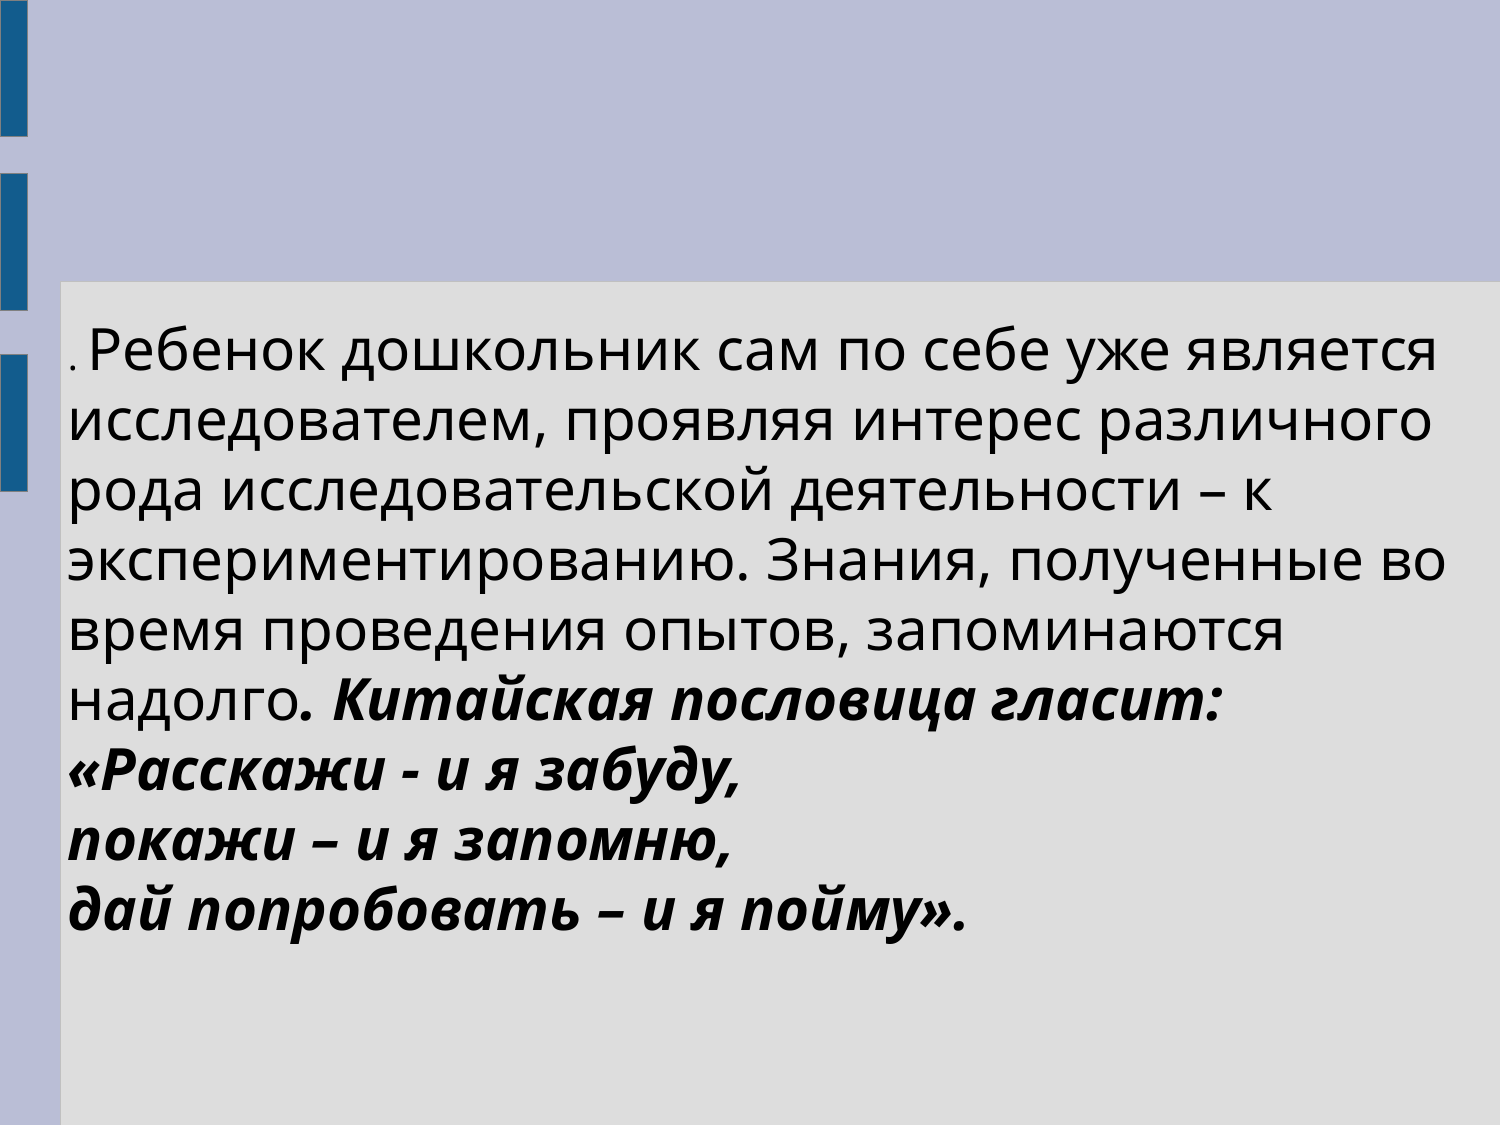

. Ребенок дошкольник сам по себе уже является исследователем, проявляя интерес различного рода исследовательской деятельности – к экспериментированию. Знания, полученные во время проведения опытов, запоминаются надолго. Китайская пословица гласит: 
«Расскажи - и я забуду,
покажи – и я запомню,
дай попробовать – и я пойму».